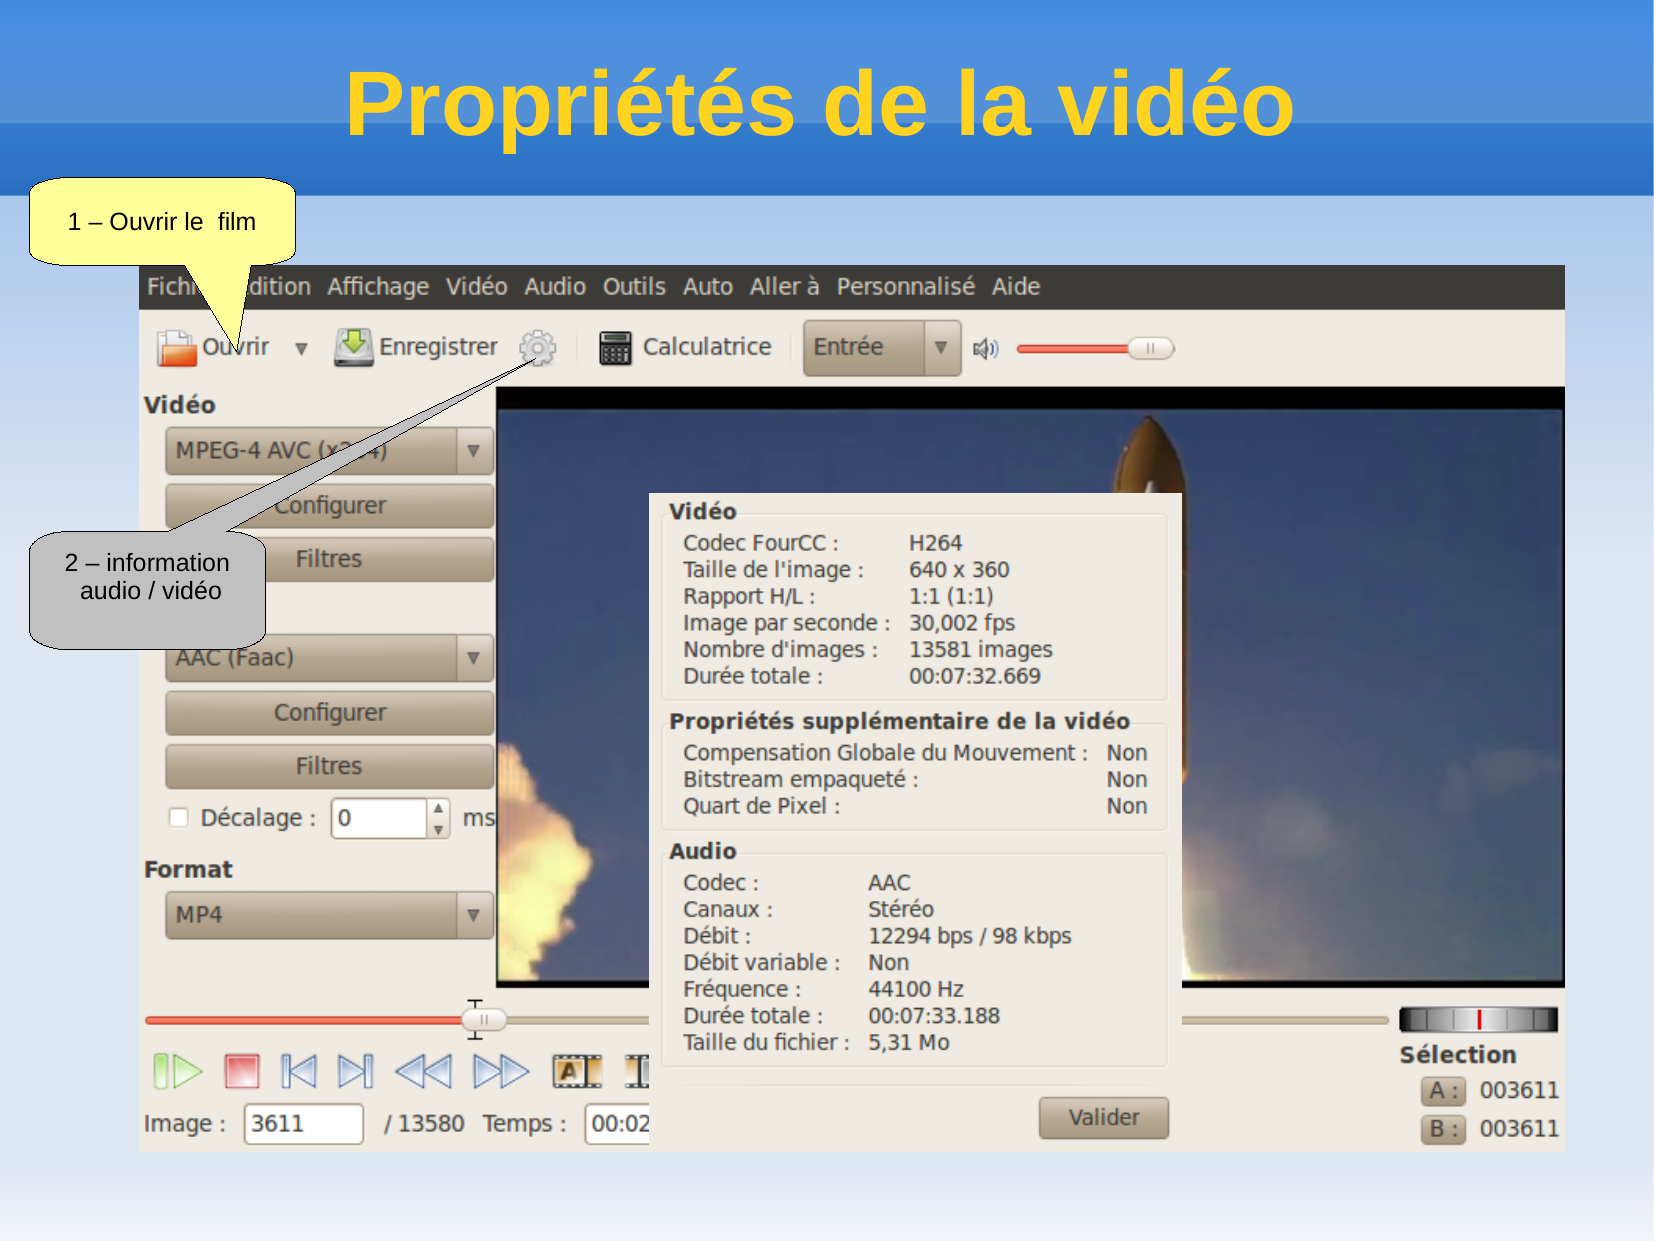

# Propriétés de la vidéo
1 – Ouvrir le film
2 – information
 audio / vidéo